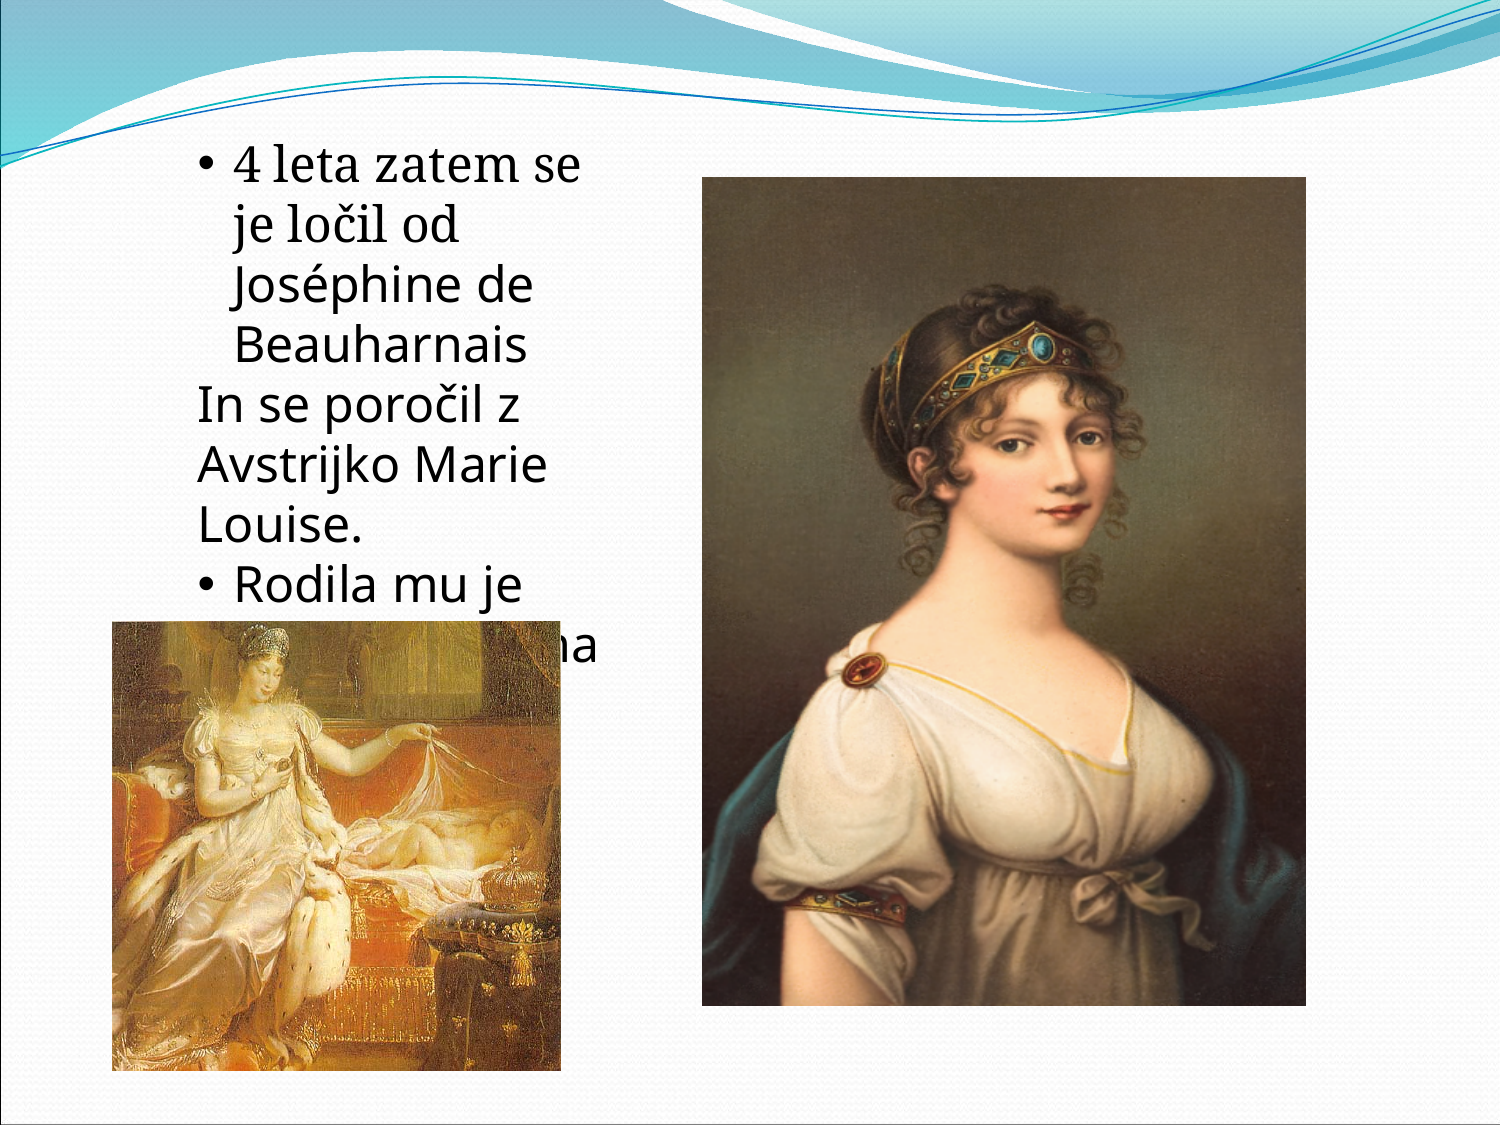

4 leta zatem se je ločil od Joséphine de Beauharnais
In se poročil z Avstrijko Marie Louise.
Rodila mu je sina Napoleona II.